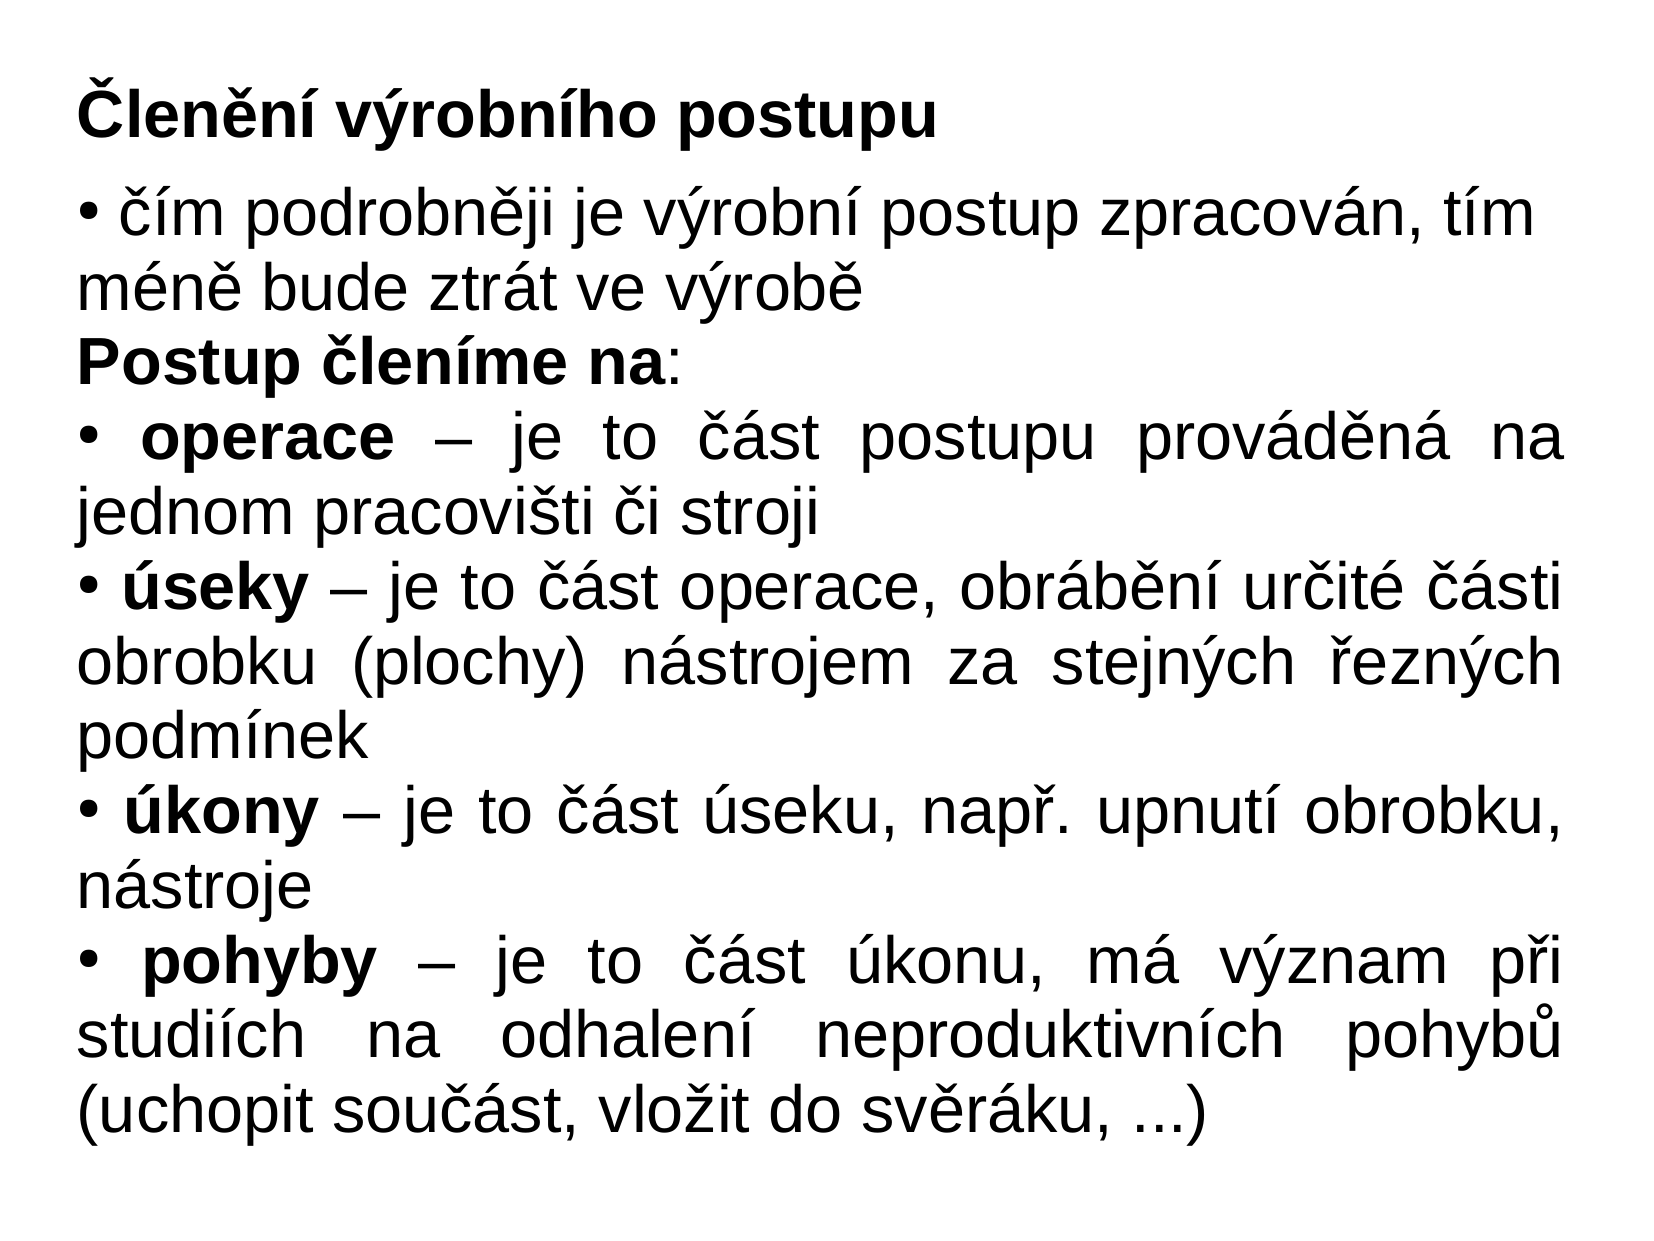

# Členění výrobního postupu
 čím podrobněji je výrobní postup zpracován, tím méně bude ztrát ve výrobě
Postup členíme na:
 operace – je to část postupu prováděná na jednom pracovišti či stroji
 úseky – je to část operace, obrábění určité části obrobku (plochy) nástrojem za stejných řezných podmínek
 úkony – je to část úseku, např. upnutí obrobku, nástroje
 pohyby – je to část úkonu, má význam při studiích na odhalení neproduktivních pohybů (uchopit součást, vložit do svěráku, ...)